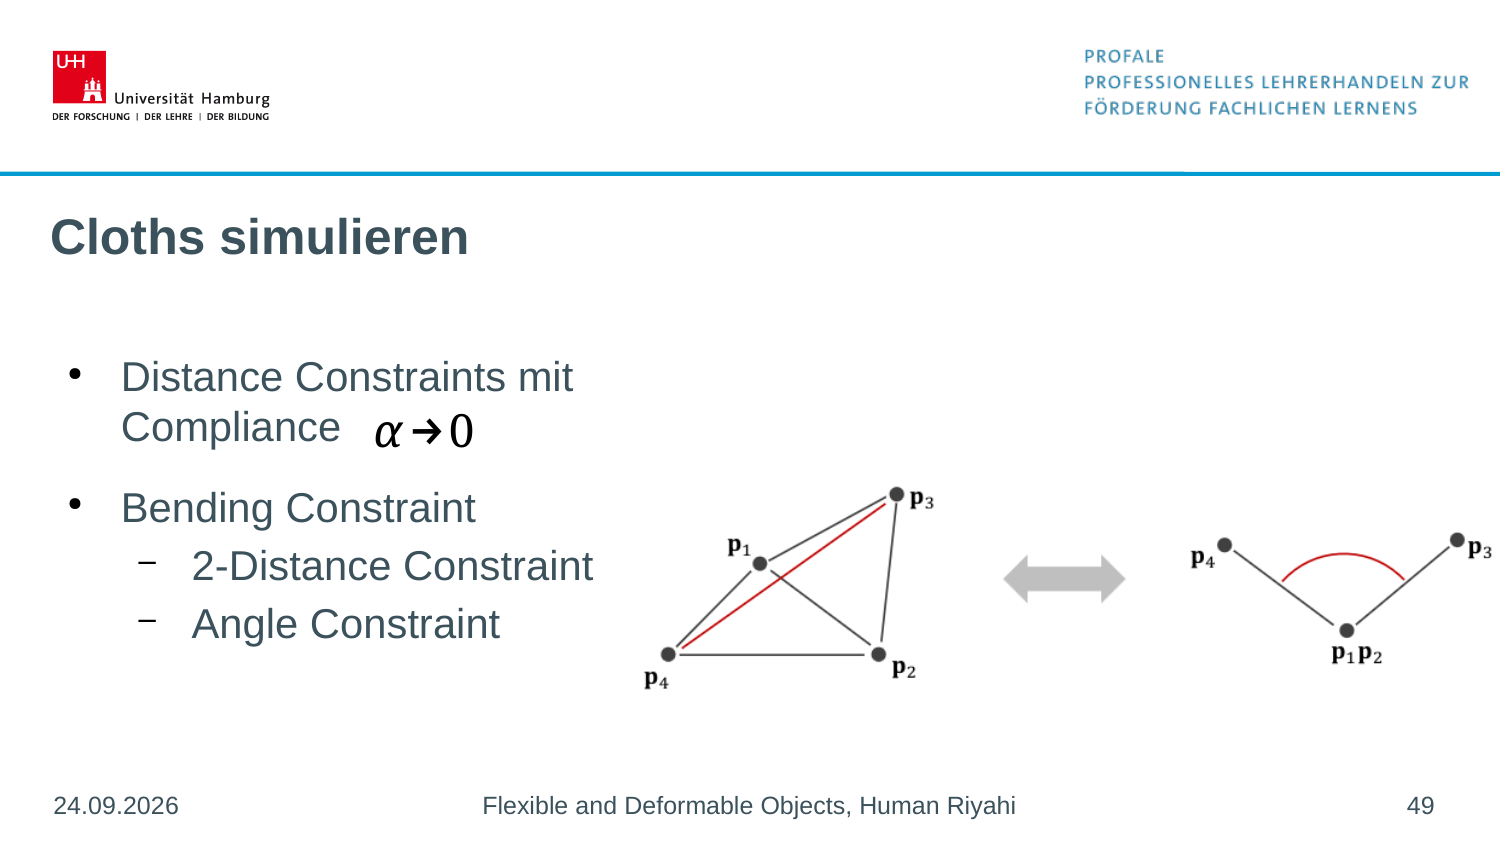

Quelle ist hier 10 minute physics von Matthias Müller (soft body videos)
Bild fehlt
# Cloths simulieren
Distance Constraints mit Compliance
Bending Constraint
2-Distance Constraint
Angle Constraint
Flexible and Deformable Objects, Human Riyahi